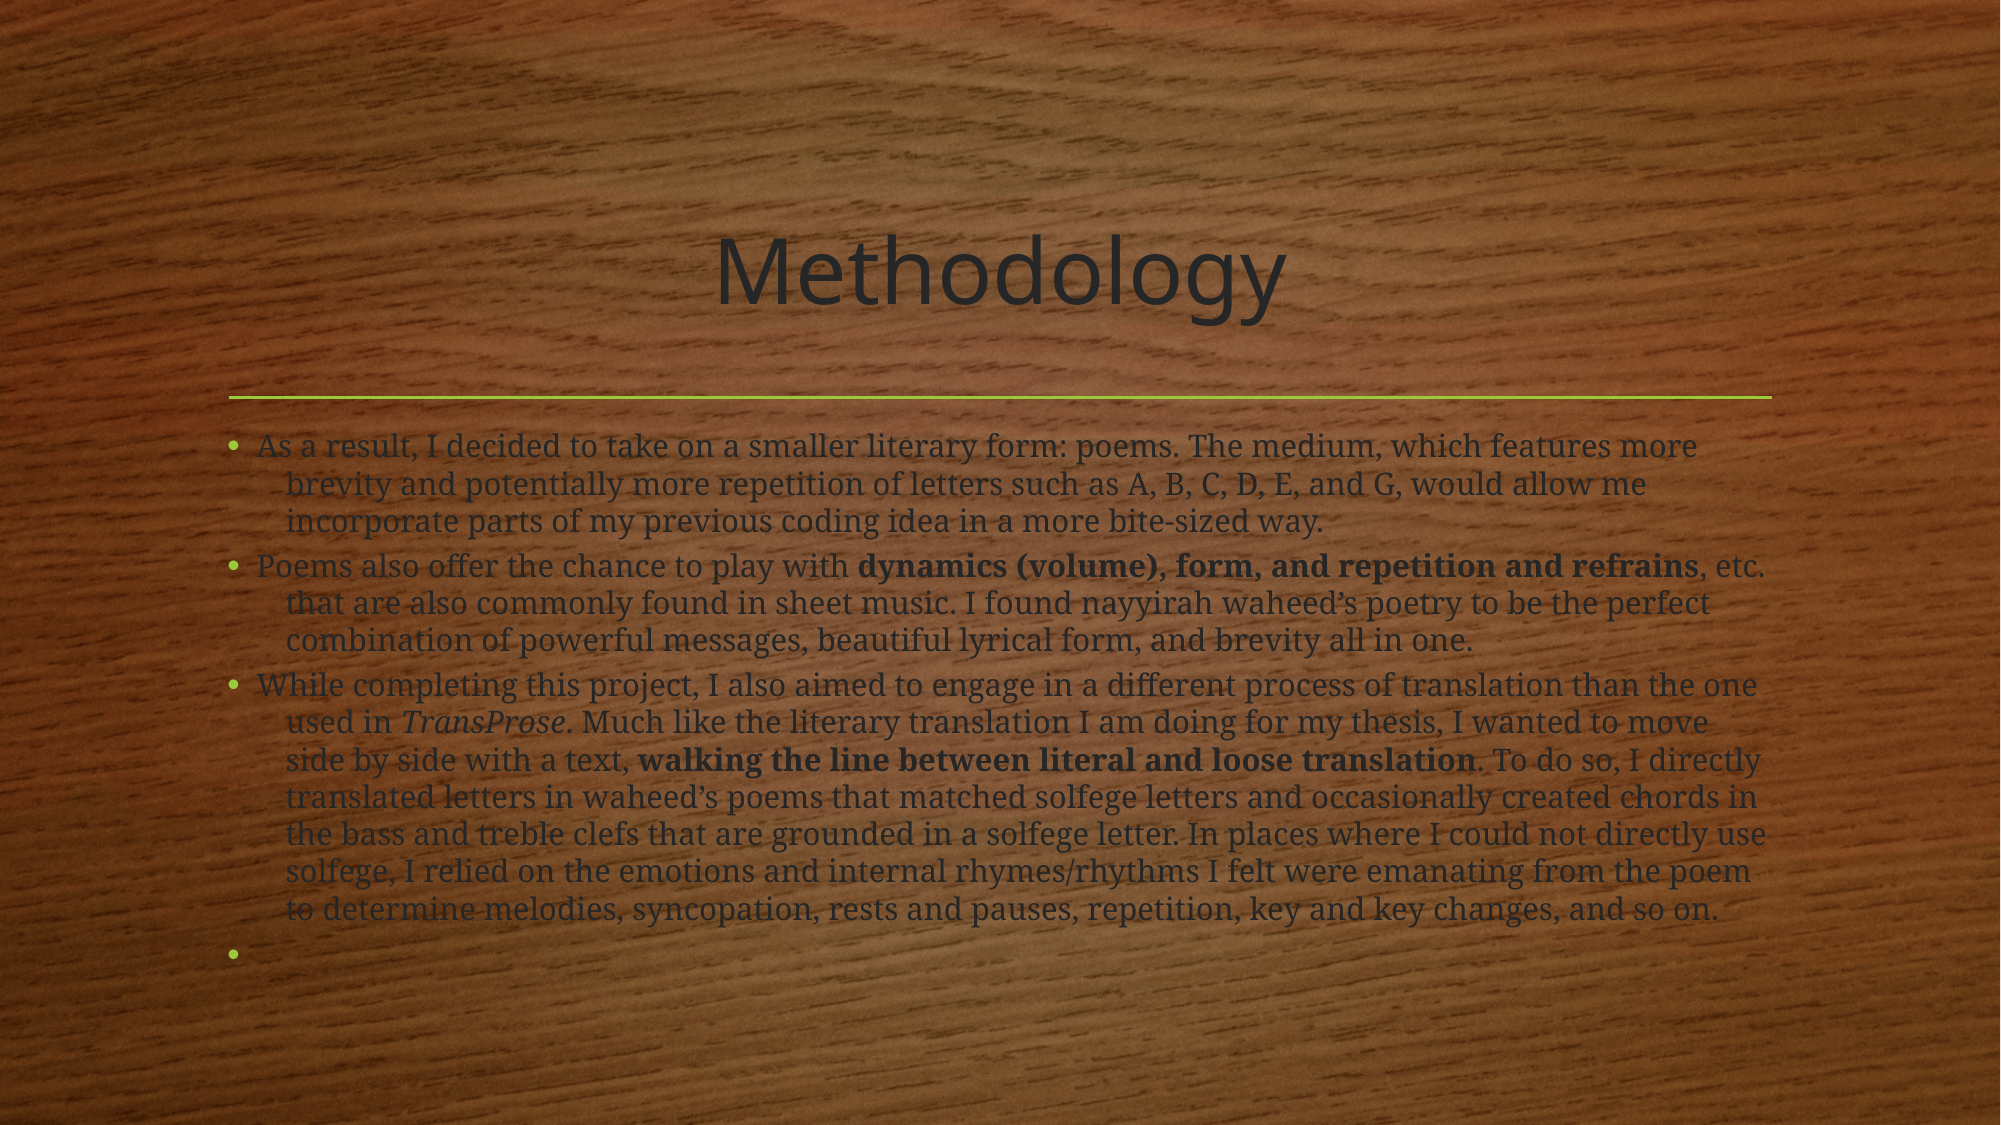

# Methodology
As a result, I decided to take on a smaller literary form: poems. The medium, which features more brevity and potentially more repetition of letters such as A, B, C, D, E, and G, would allow me incorporate parts of my previous coding idea in a more bite-sized way.
Poems also offer the chance to play with dynamics (volume), form, and repetition and refrains, etc. that are also commonly found in sheet music. I found nayyirah waheed’s poetry to be the perfect combination of powerful messages, beautiful lyrical form, and brevity all in one.
While completing this project, I also aimed to engage in a different process of translation than the one used in TransProse. Much like the literary translation I am doing for my thesis, I wanted to move side by side with a text, walking the line between literal and loose translation. To do so, I directly translated letters in waheed’s poems that matched solfege letters and occasionally created chords in the bass and treble clefs that are grounded in a solfege letter. In places where I could not directly use solfege, I relied on the emotions and internal rhymes/rhythms I felt were emanating from the poem to determine melodies, syncopation, rests and pauses, repetition, key and key changes, and so on.